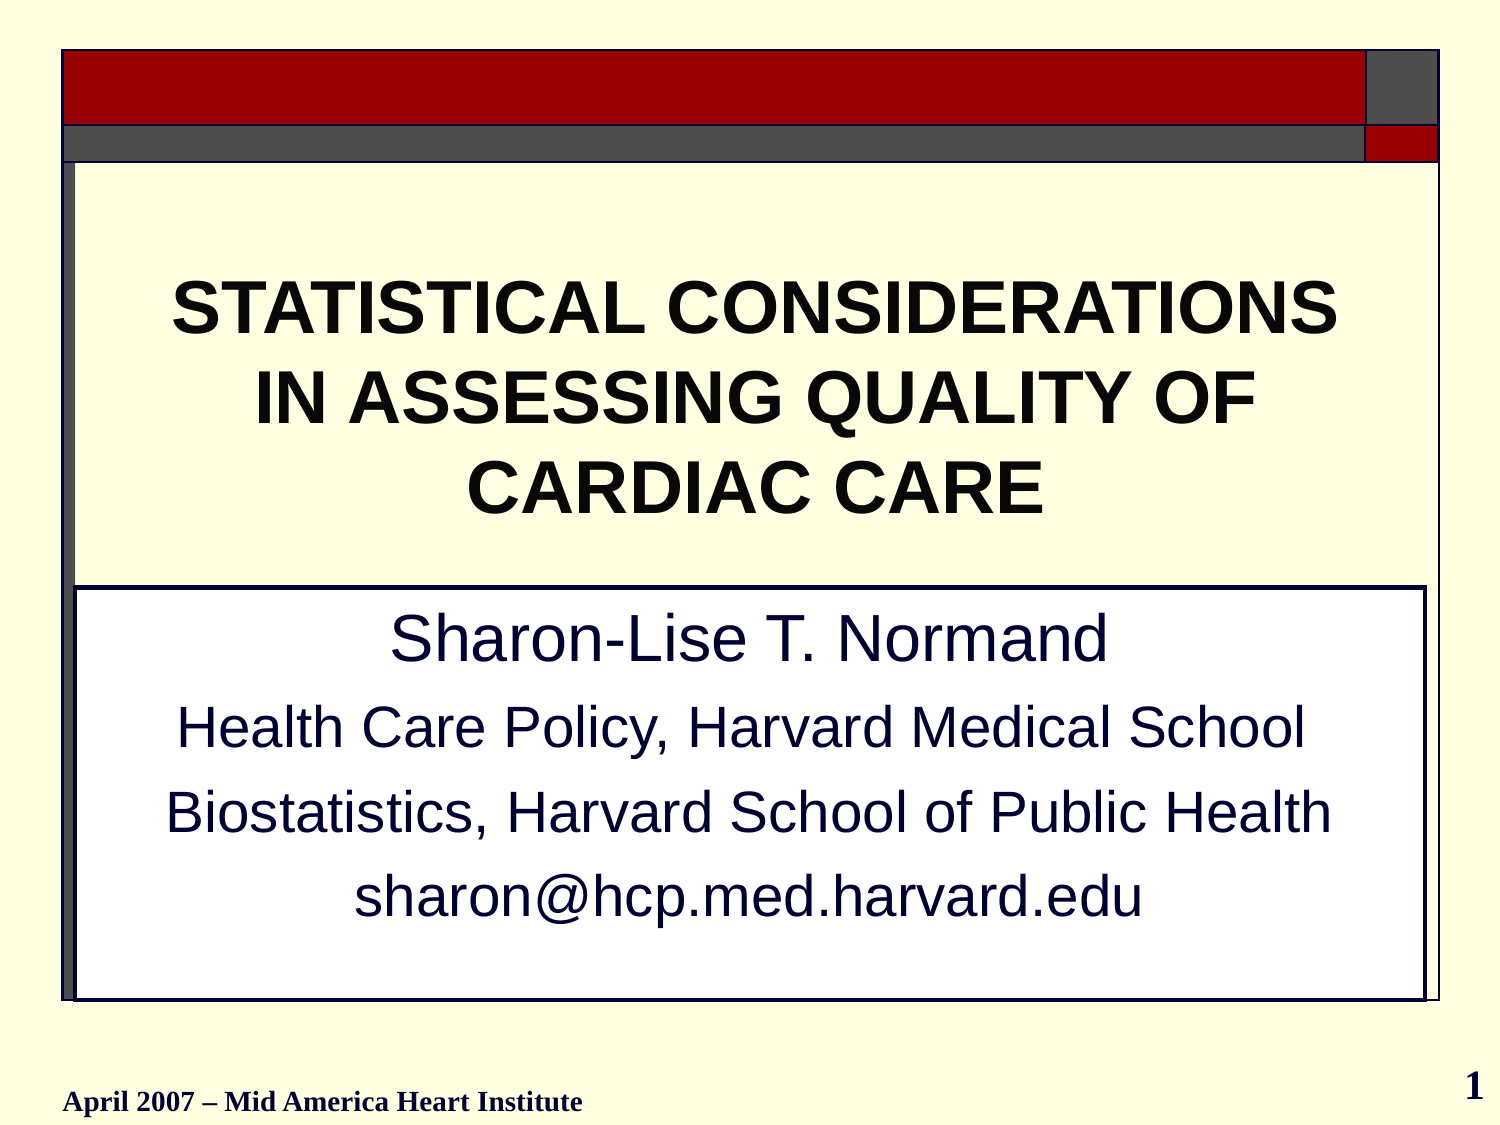

# STATISTICAL CONSIDERATIONS IN ASSESSING QUALITY OF CARDIAC CARE
Sharon-Lise T. Normand
Health Care Policy, Harvard Medical School
Biostatistics, Harvard School of Public Health
sharon@hcp.med.harvard.edu
1